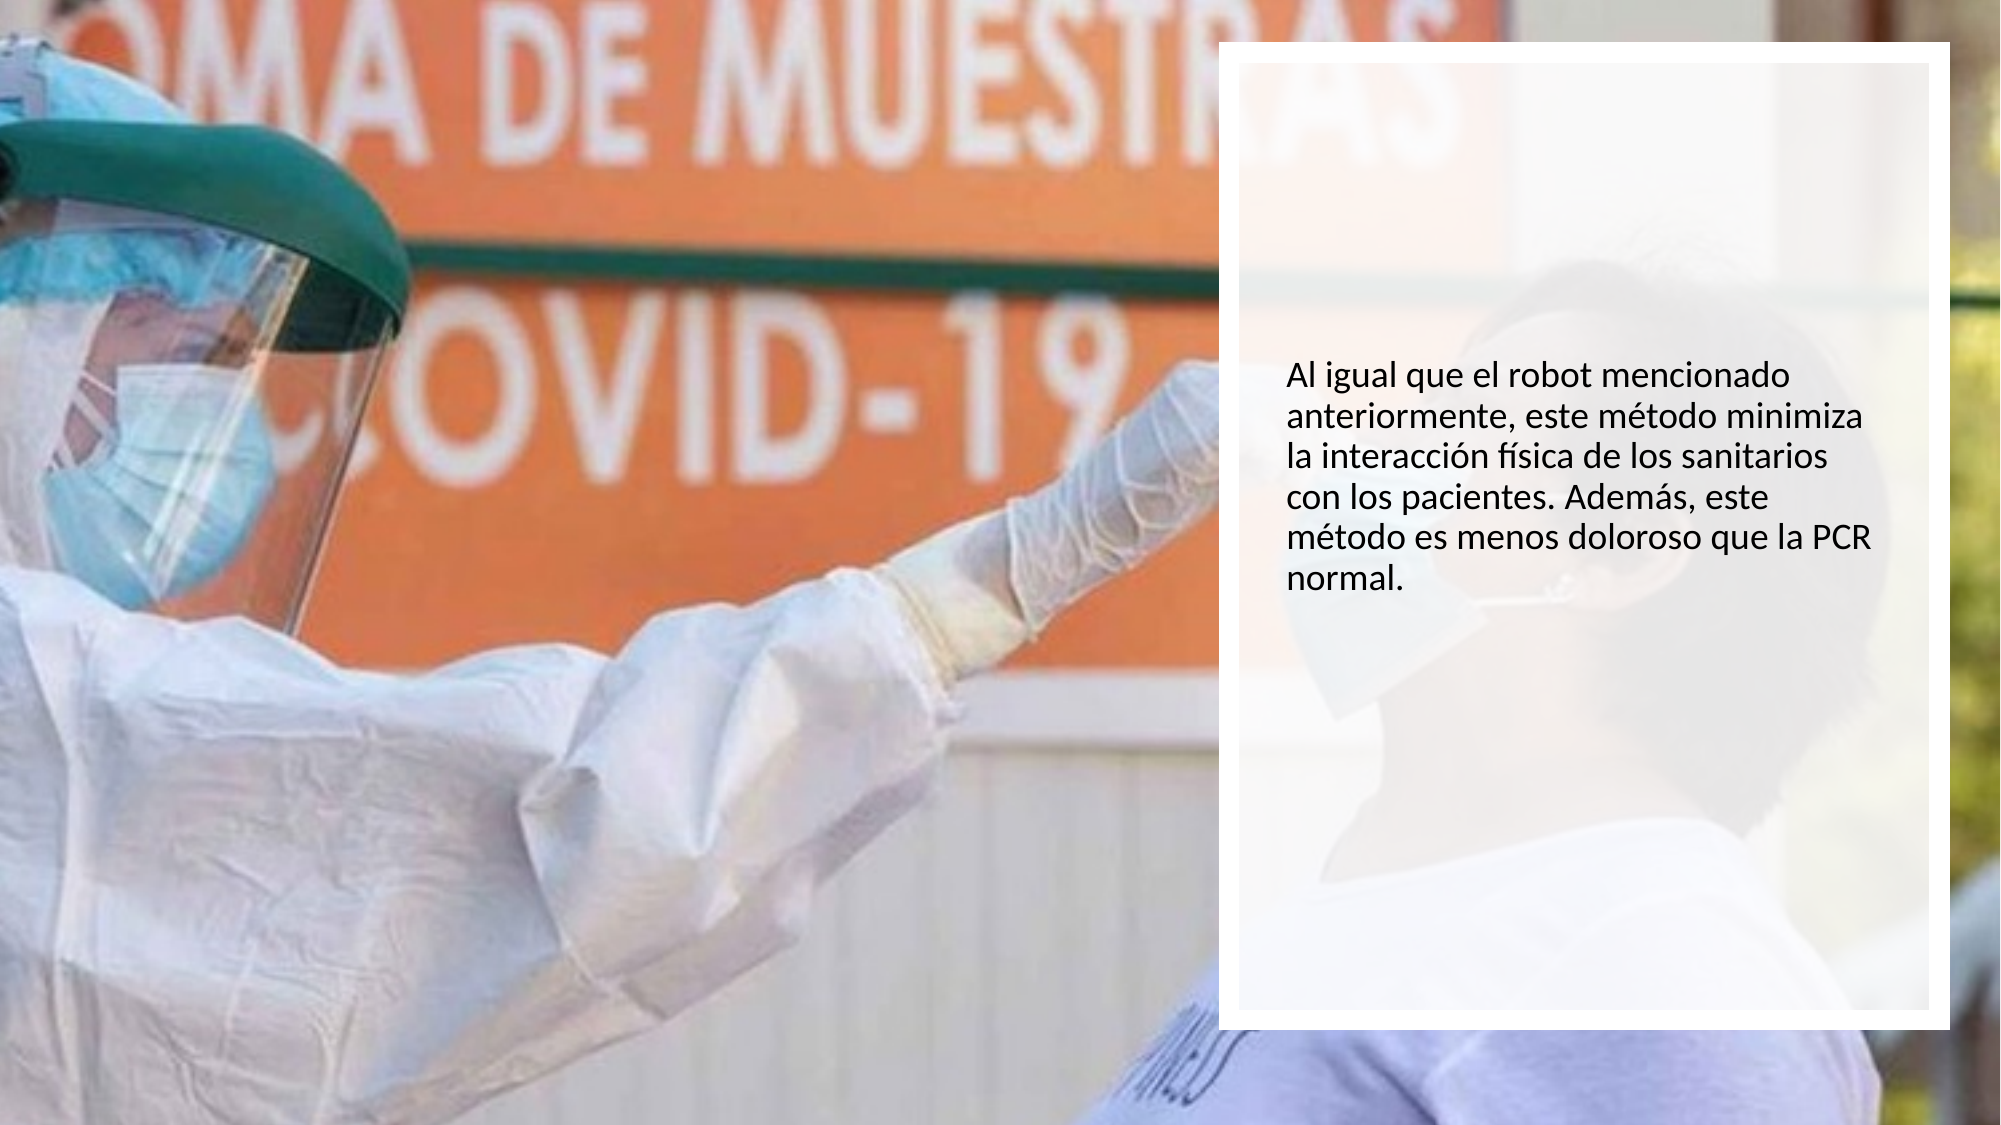

# Al igual que el robot mencionado anteriormente, este método minimiza la interacción física de los sanitarios con los pacientes. Además, este método es menos doloroso que la PCR normal.